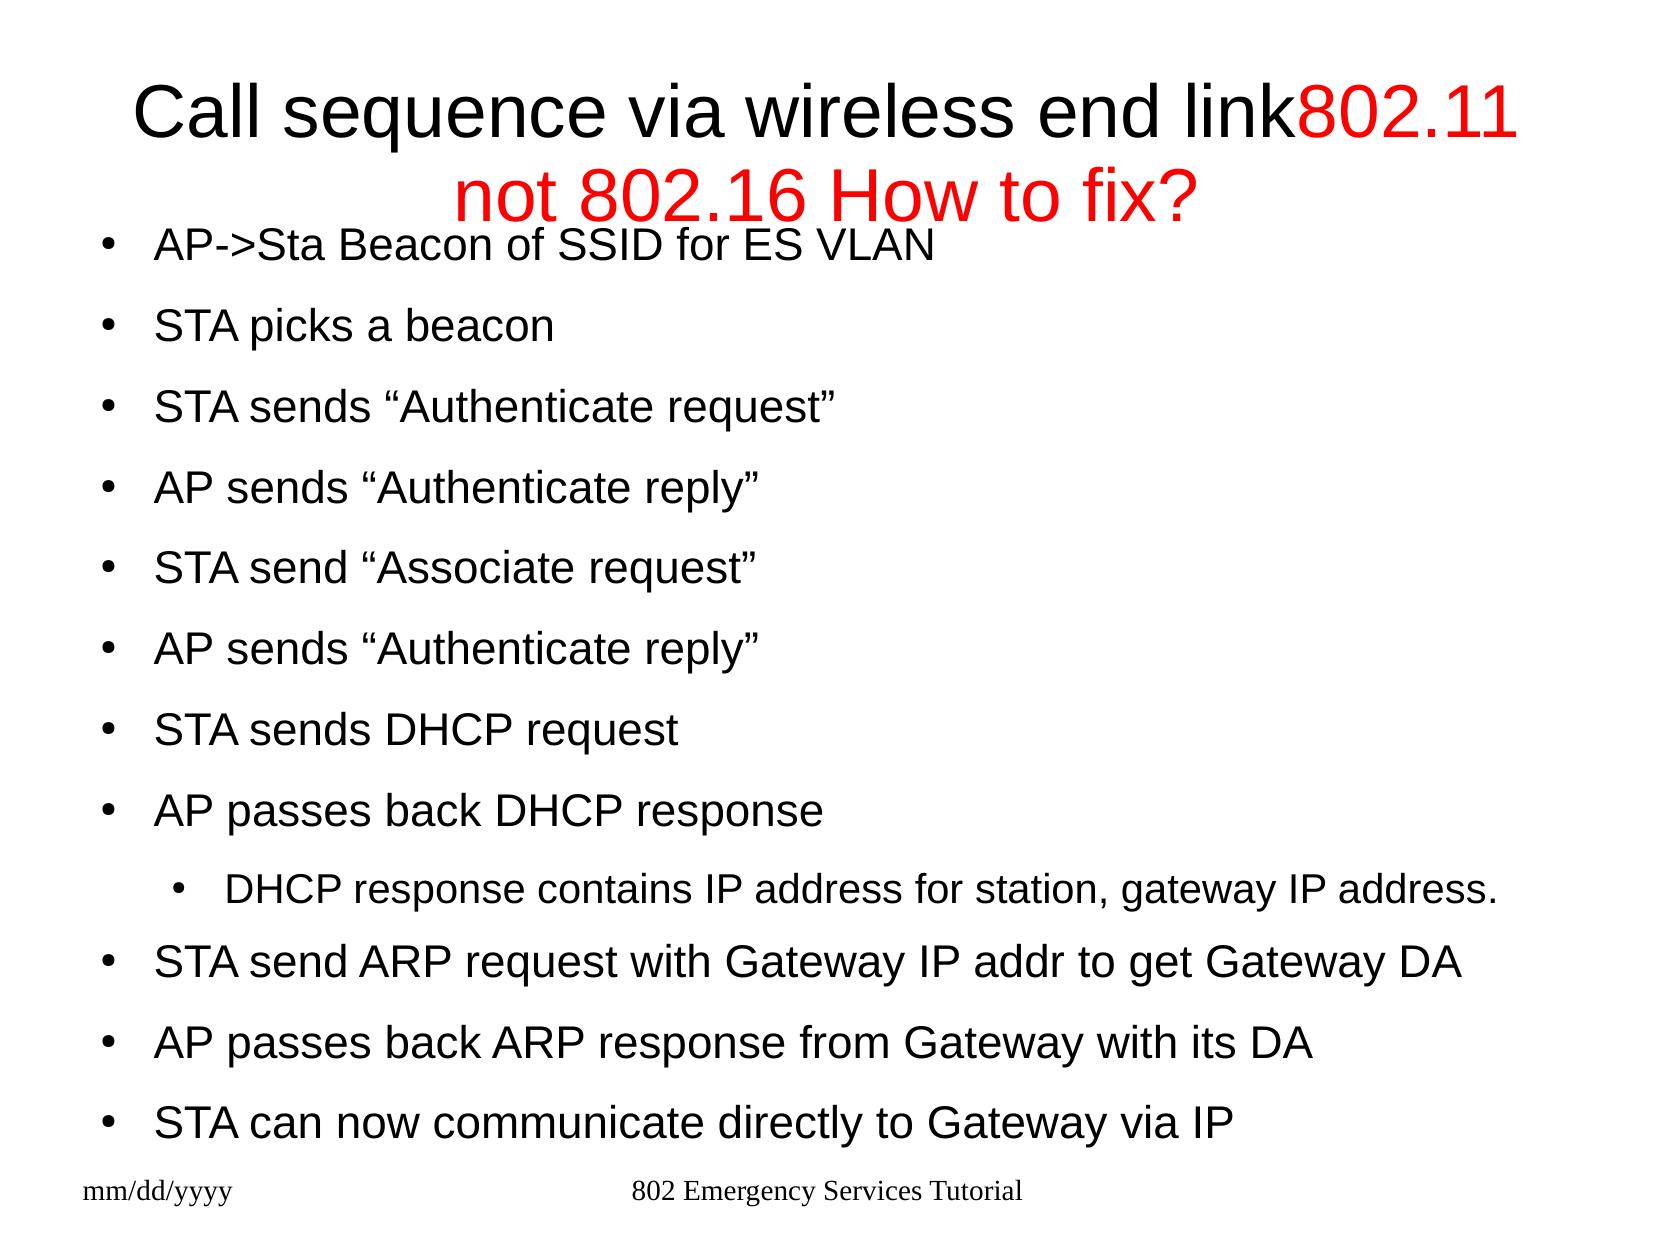

# Call sequence via wireless end link802.11 not 802.16 How to fix?
AP->Sta Beacon of SSID for ES VLAN
STA picks a beacon
STA sends “Authenticate request”
AP sends “Authenticate reply”
STA send “Associate request”
AP sends “Authenticate reply”
STA sends DHCP request
AP passes back DHCP response
DHCP response contains IP address for station, gateway IP address.
STA send ARP request with Gateway IP addr to get Gateway DA
AP passes back ARP response from Gateway with its DA
STA can now communicate directly to Gateway via IP